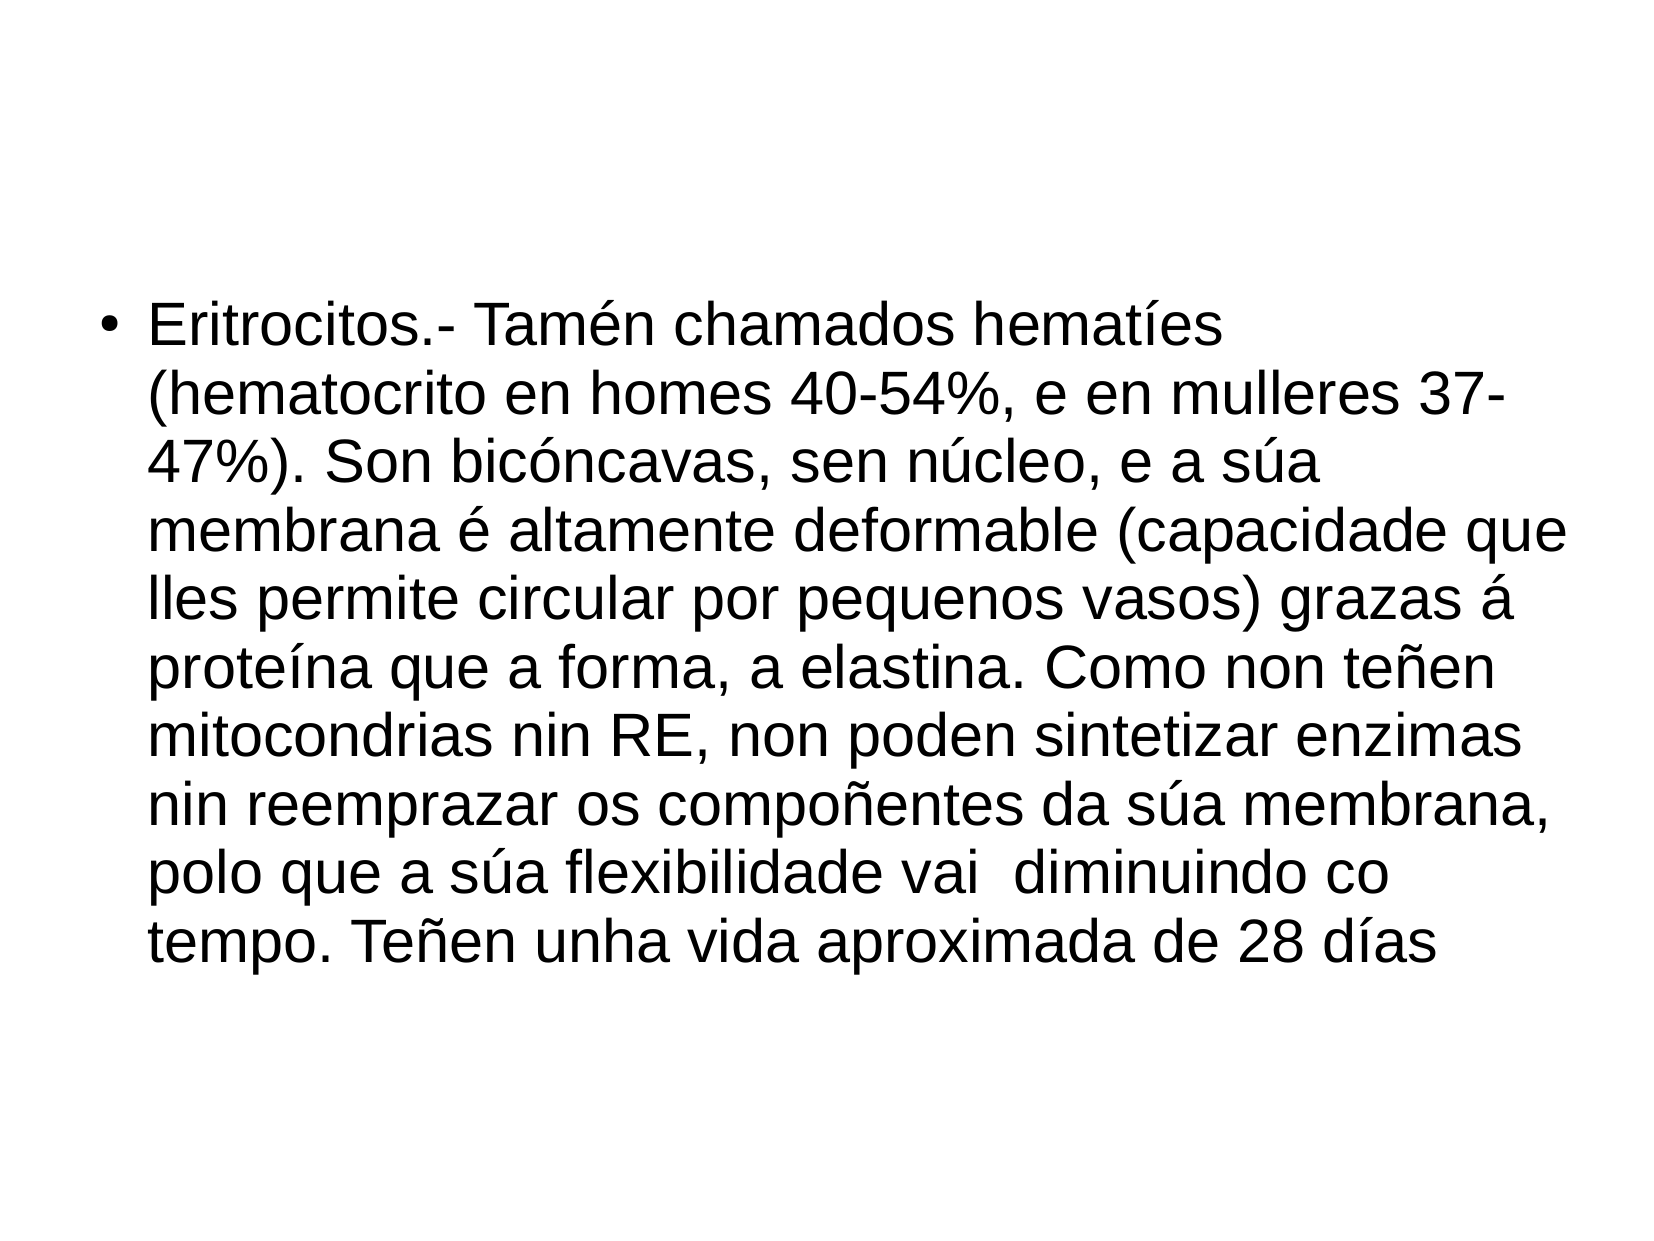

#
Eritrocitos.- Tamén chamados hematíes (hematocrito en homes 40-54%, e en mulleres 37-47%). Son bicóncavas, sen núcleo, e a súa membrana é altamente deformable (capacidade que lles permite circular por pequenos vasos) grazas á proteína que a forma, a elastina. Como non teñen mitocondrias nin RE, non poden sintetizar enzimas nin reemprazar os compoñentes da súa membrana, polo que a súa flexibilidade vai diminuindo co tempo. Teñen unha vida aproximada de 28 días